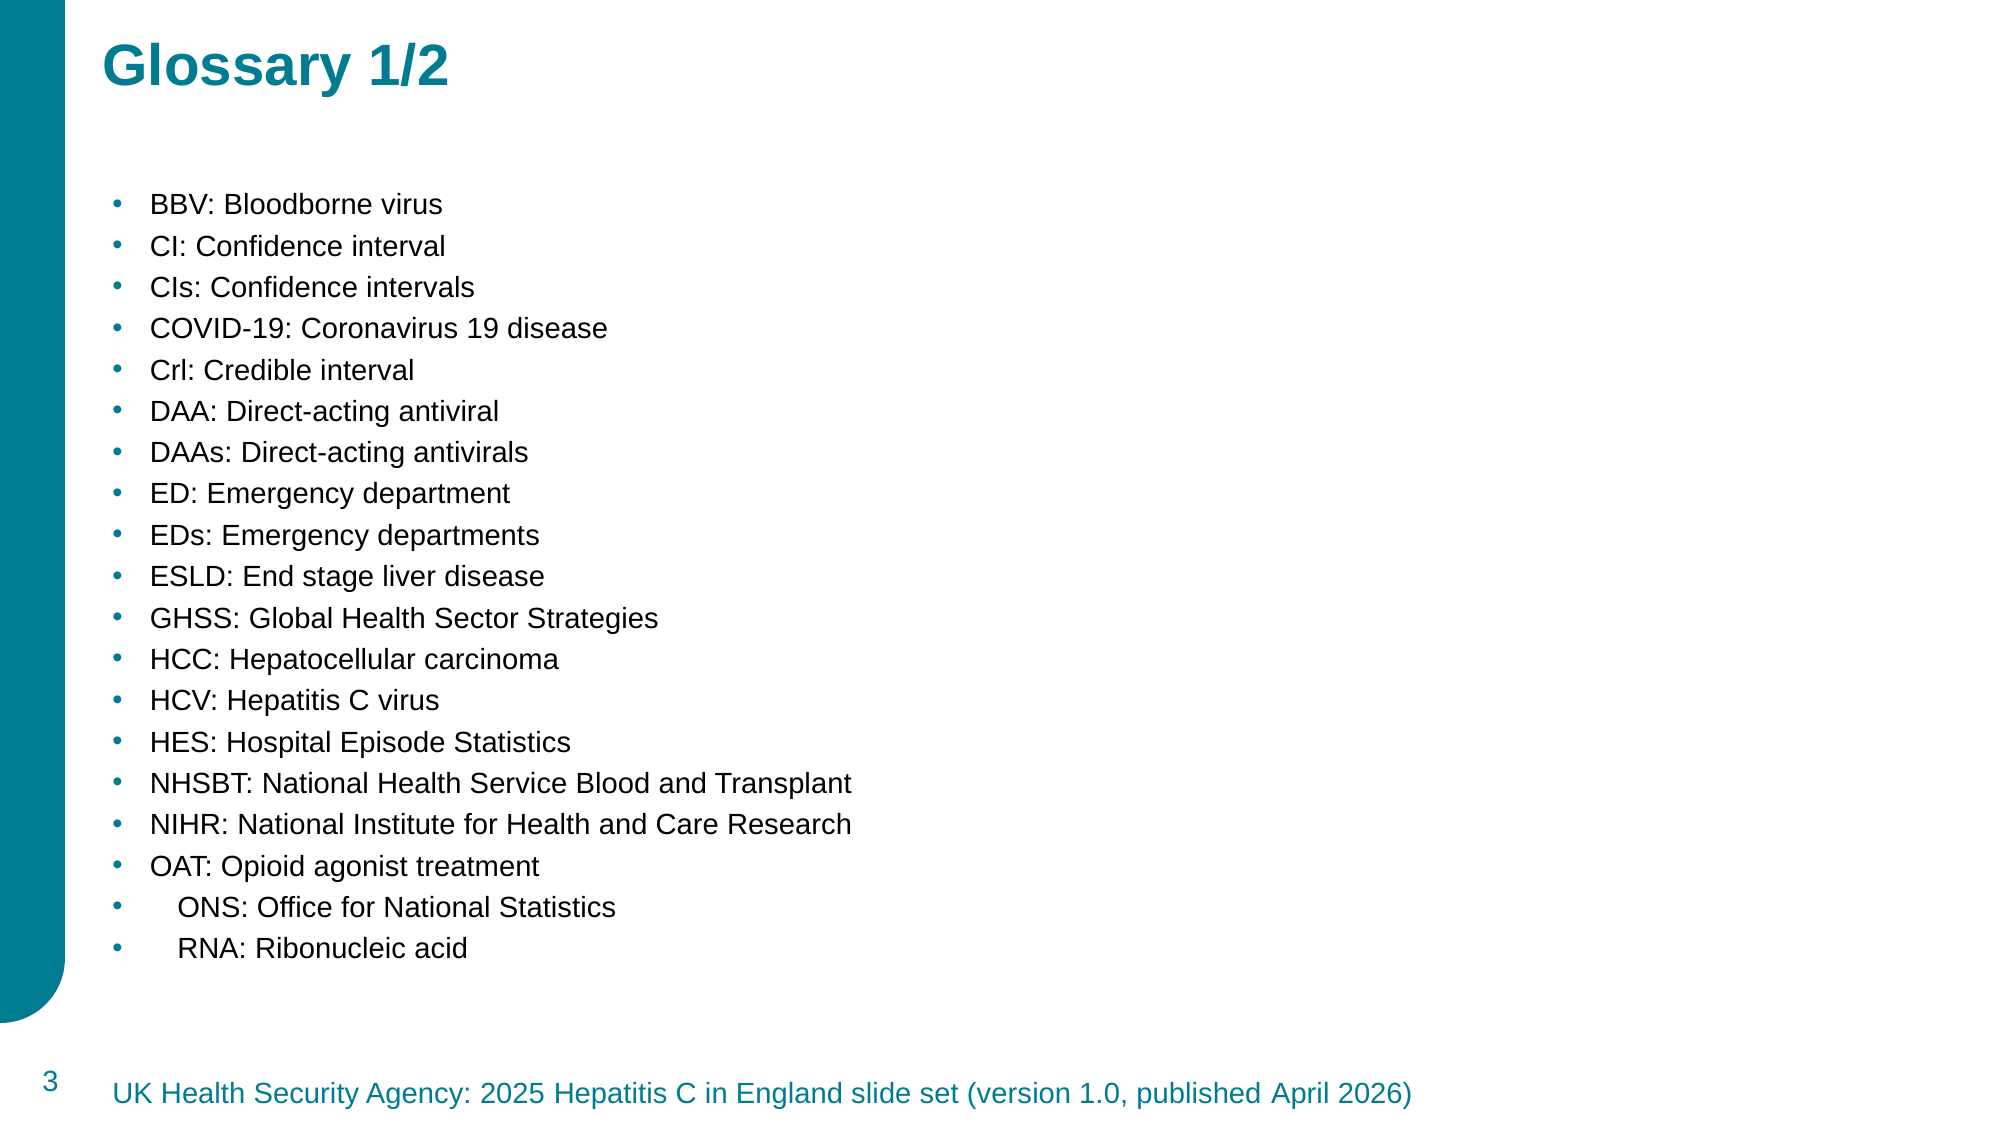

# Glossary 1/2
BBV: Bloodborne virus
CI: Confidence interval
CIs: Confidence intervals
COVID-19: Coronavirus 19 disease
Crl: Credible interval
DAA: Direct-acting antiviral
DAAs: Direct-acting antivirals
ED: Emergency department
EDs: Emergency departments
ESLD: End stage liver disease
GHSS: Global Health Sector Strategies
HCC: Hepatocellular carcinoma
HCV: Hepatitis C virus
HES: Hospital Episode Statistics
NHSBT: National Health Service Blood and Transplant
NIHR: National Institute for Health and Care Research
OAT: Opioid agonist treatment
ONS: Office for National Statistics
RNA: Ribonucleic acid
3
UK Health Security Agency: 2025 Hepatitis C in England slide set (version 1.0, published April 2026)